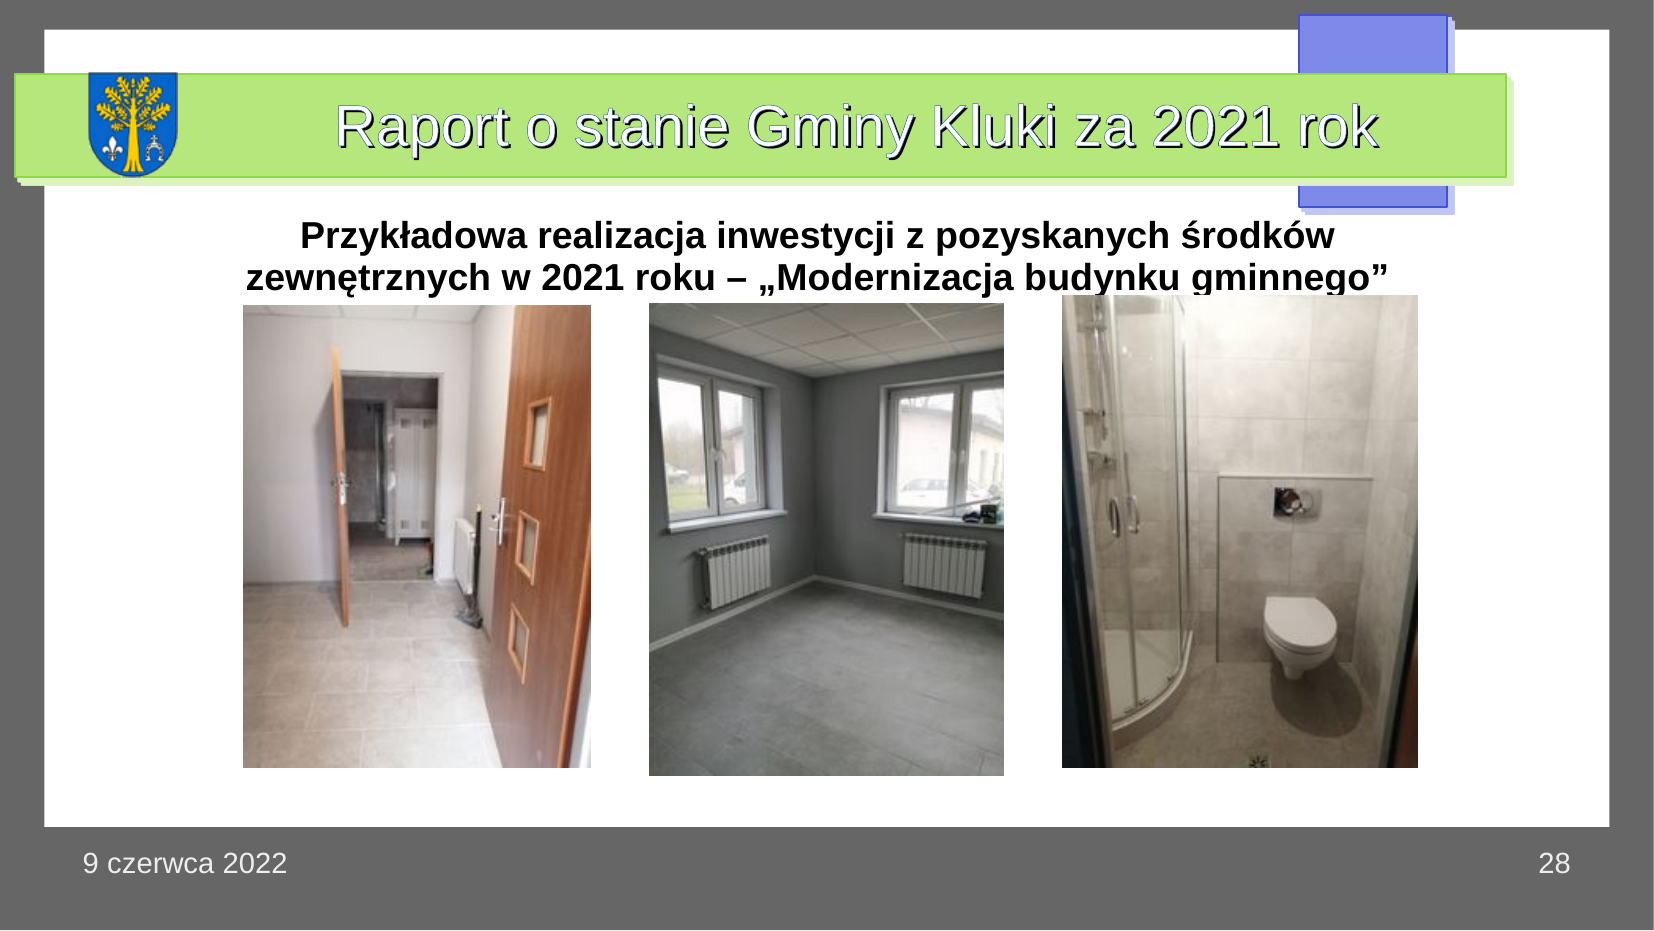

# Raport o stanie Gminy Kluki za 2021 rok
Przykładowa realizacja inwestycji z pozyskanych środków zewnętrznych w 2021 roku – „Modernizacja budynku gminnego”
9 czerwca 2022
28